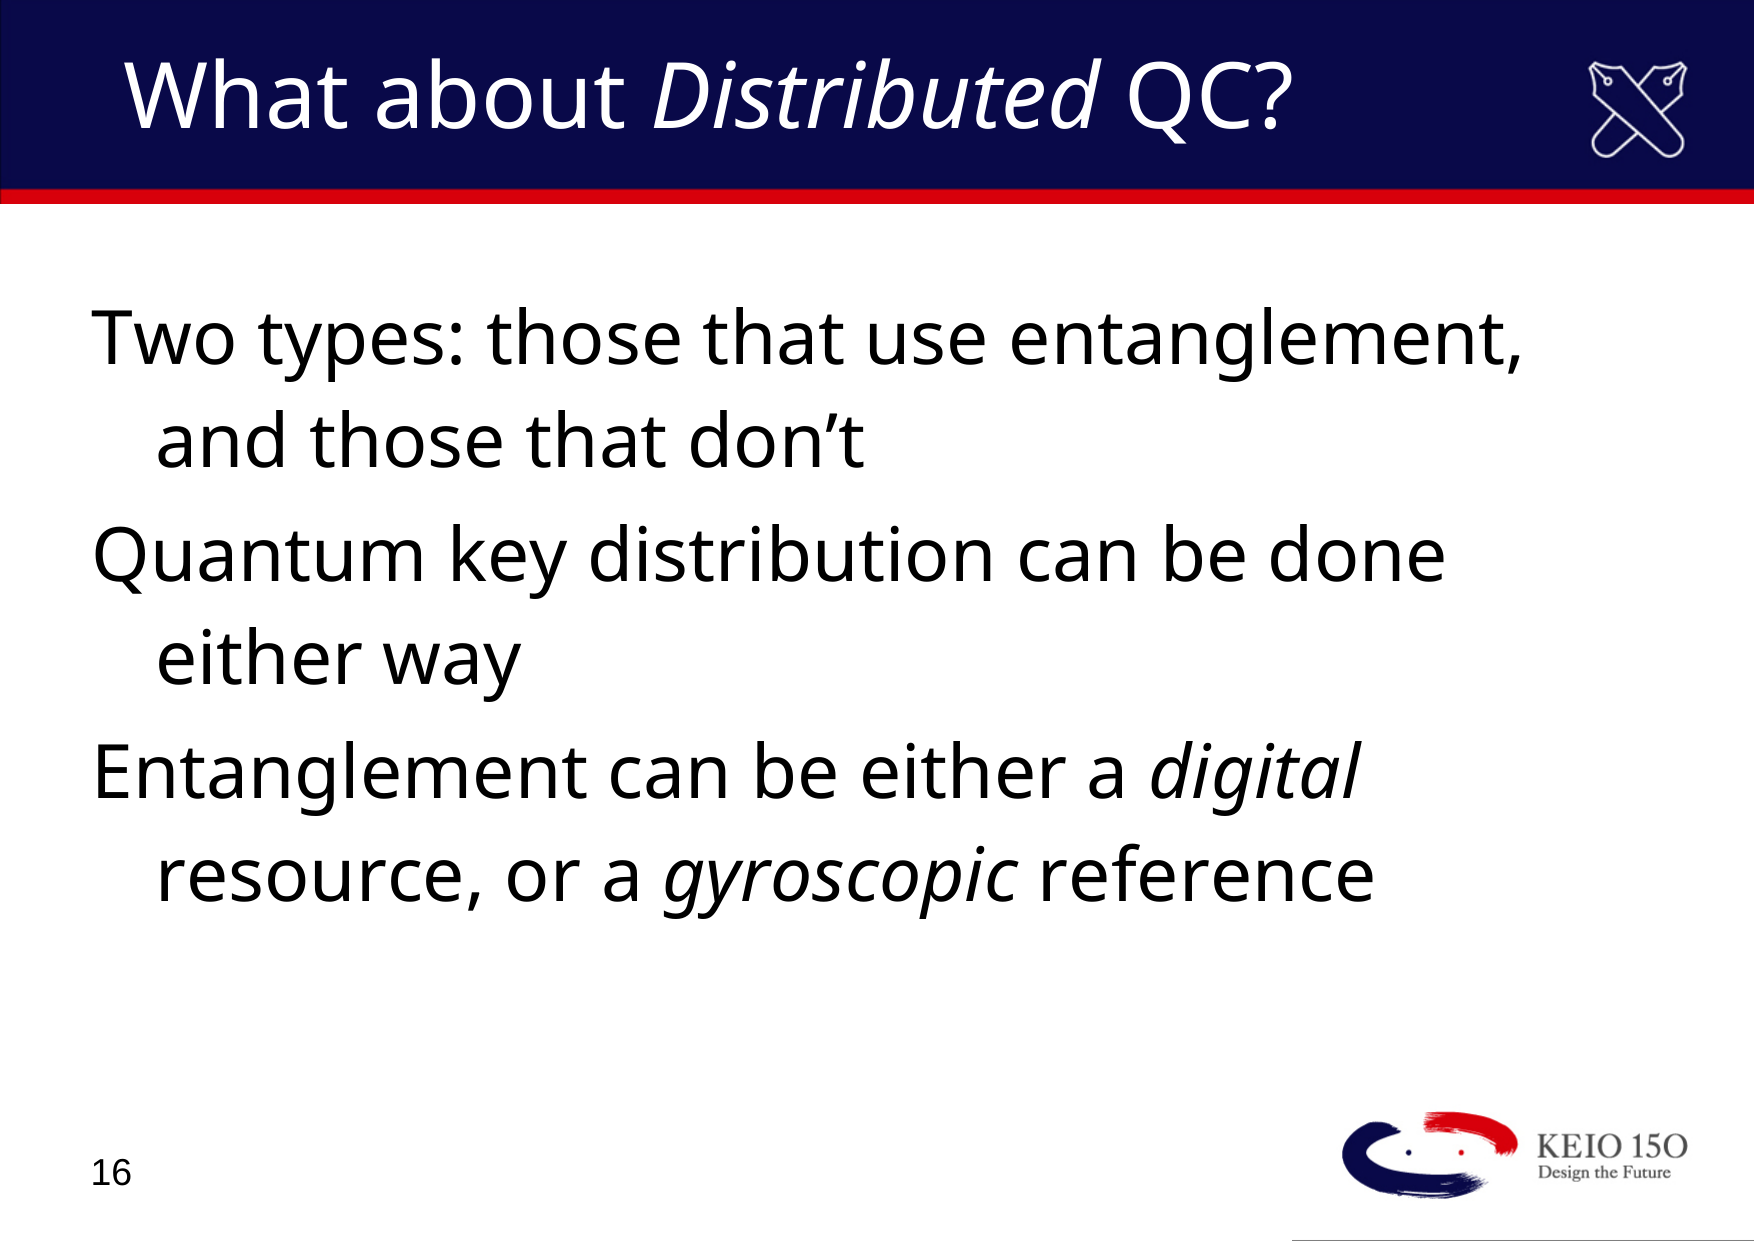

# What about Distributed QC?
Two types: those that use entanglement, and those that don’t
Quantum key distribution can be done
either way
Entanglement can be either a digital resource, or a gyroscopic reference
16